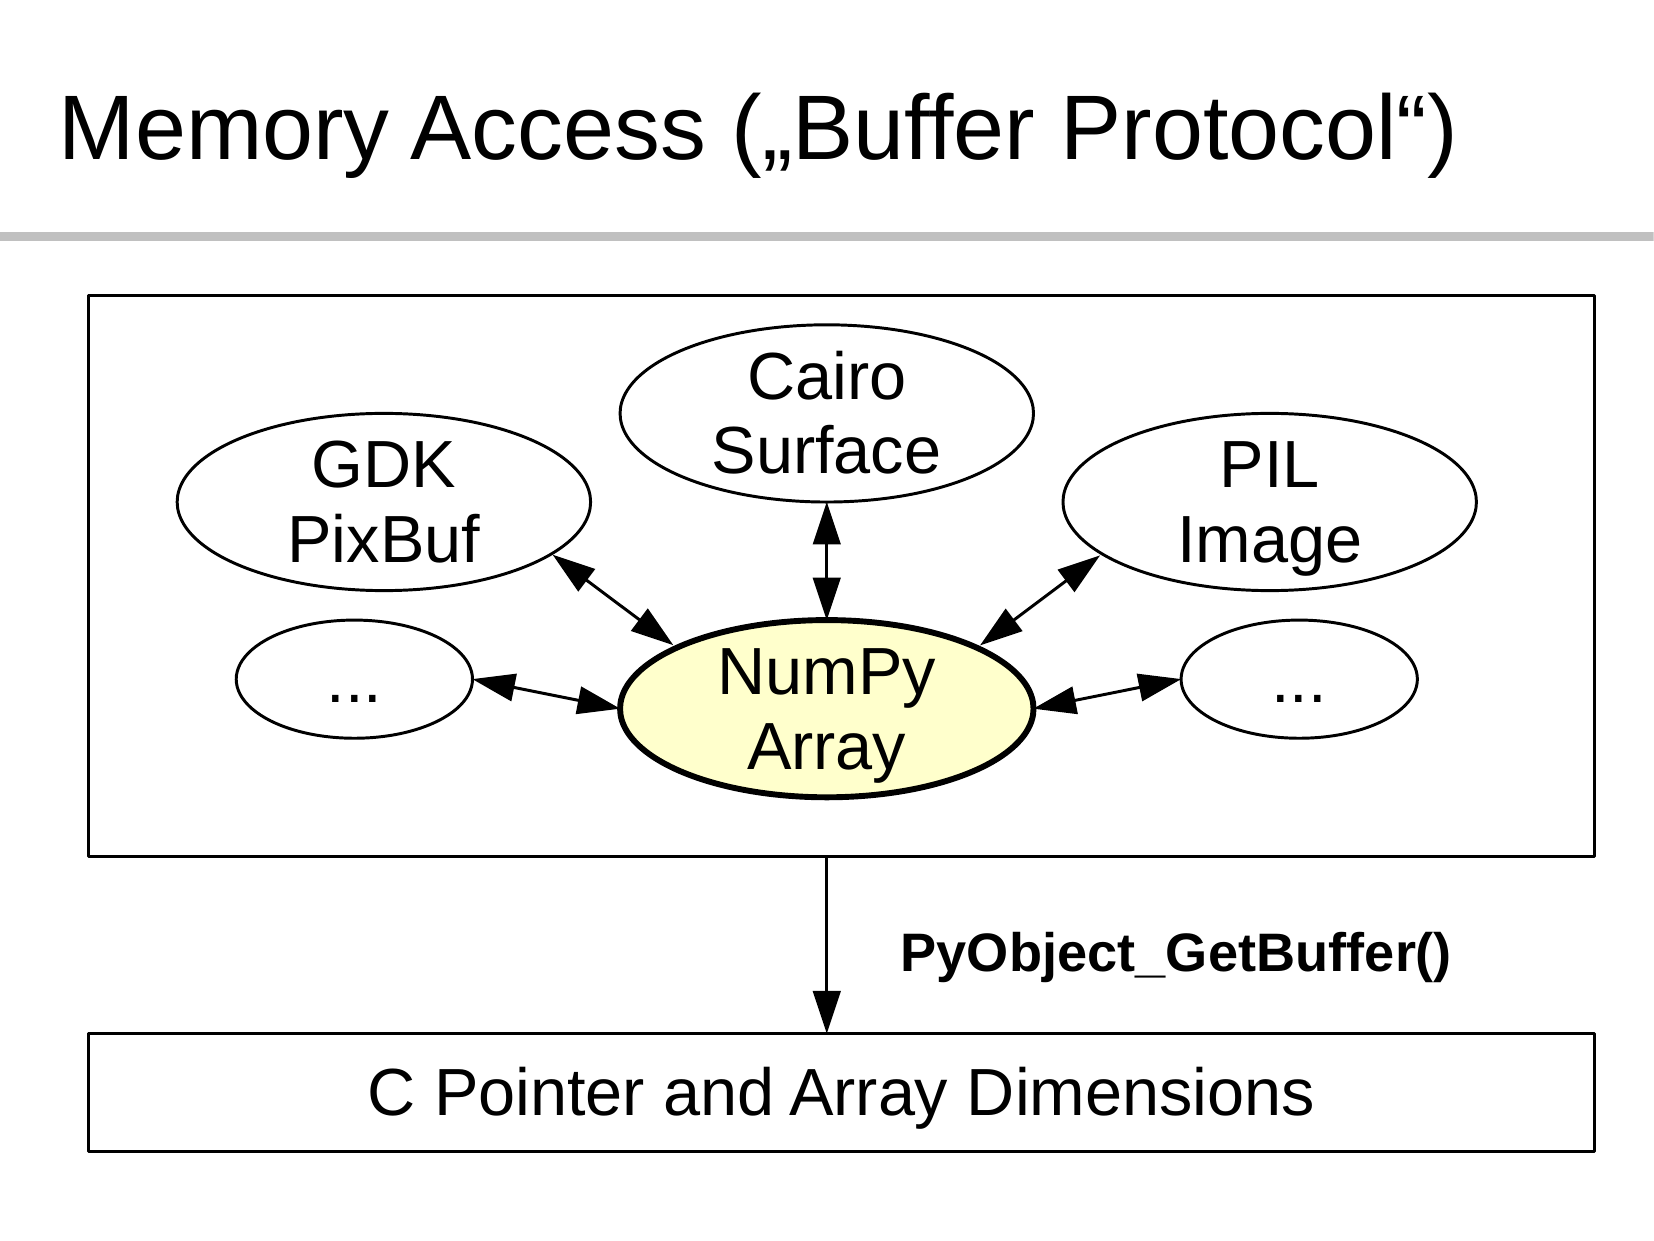

# Memory Access („Buffer Protocol“)
Cairo
Surface
GDK
PixBuf
PIL
Image
...
NumPy
Array
...
PyObject_GetBuffer()
C Pointer and Array Dimensions